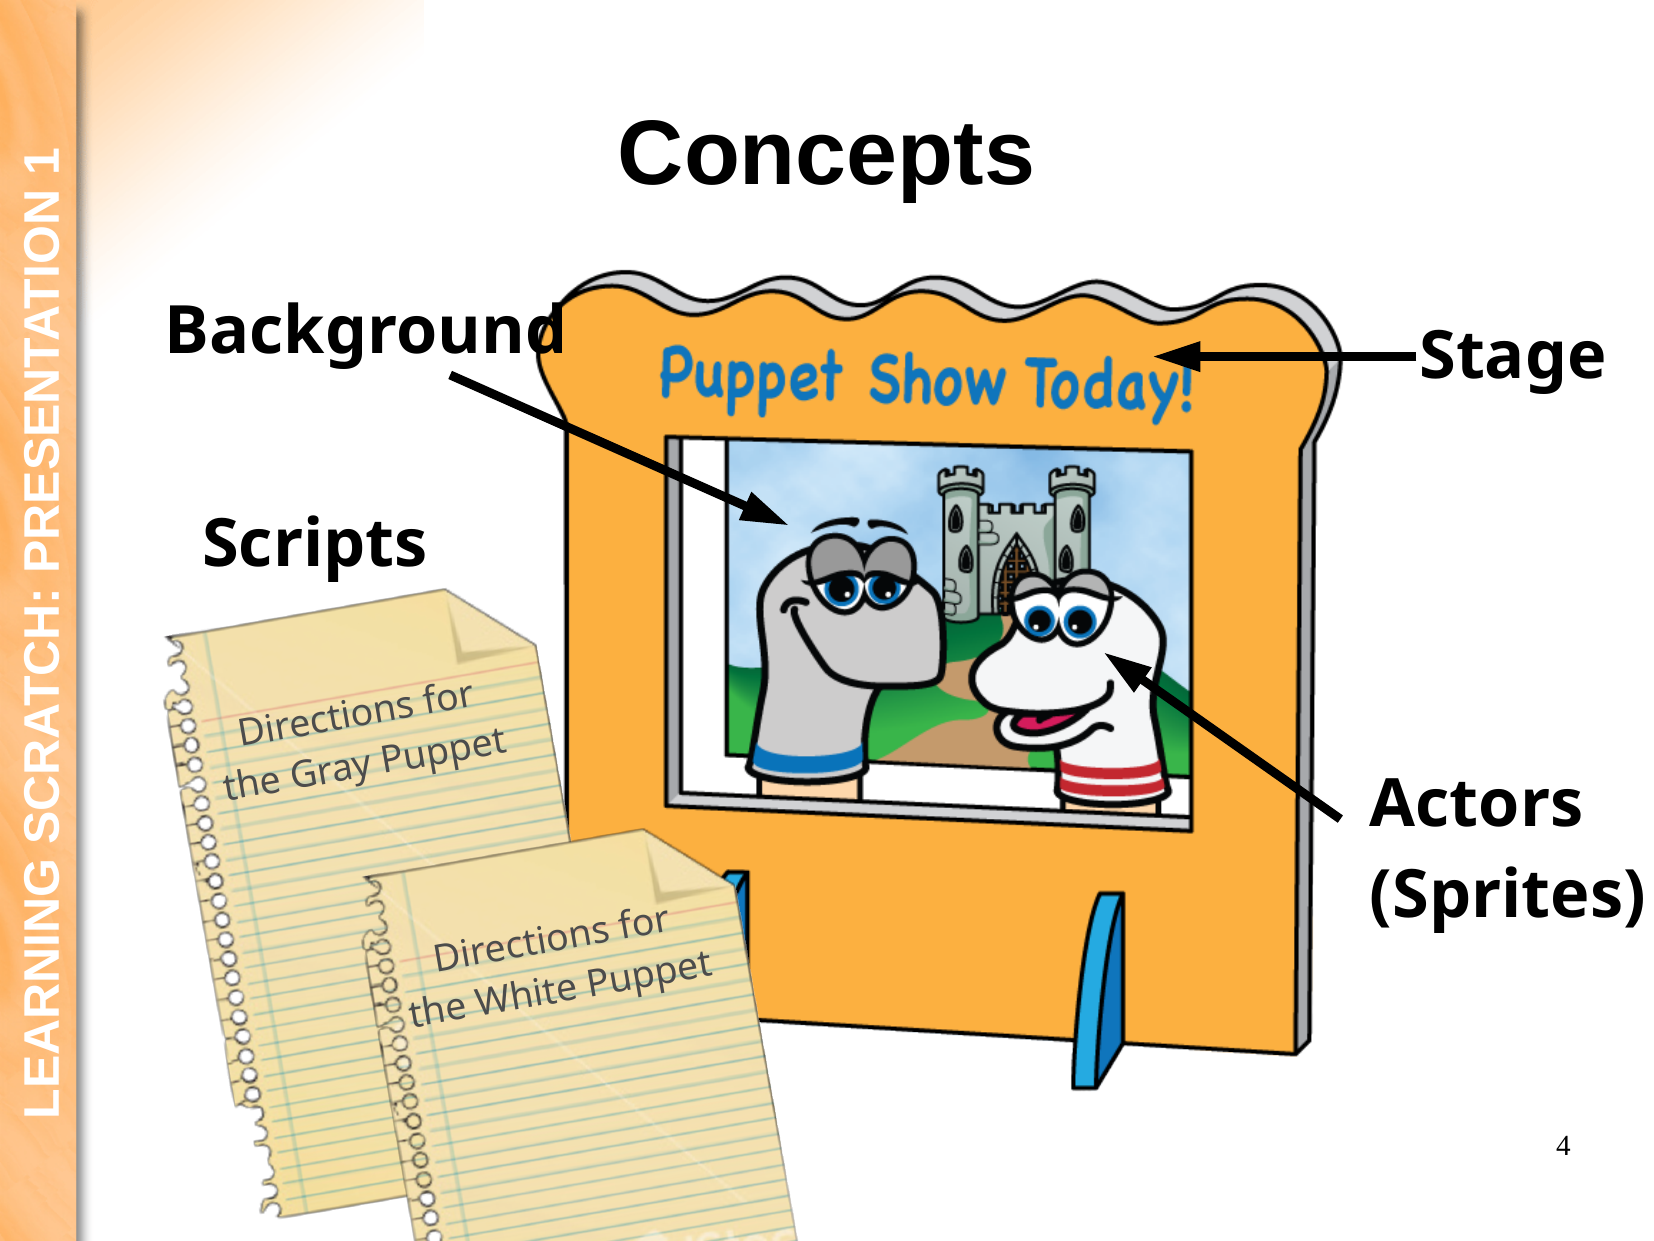

# Concepts
Background
Stage
Scripts
Directions for
the Gray Puppet
Directions for
the White Puppet
Actors
(Sprites)
4